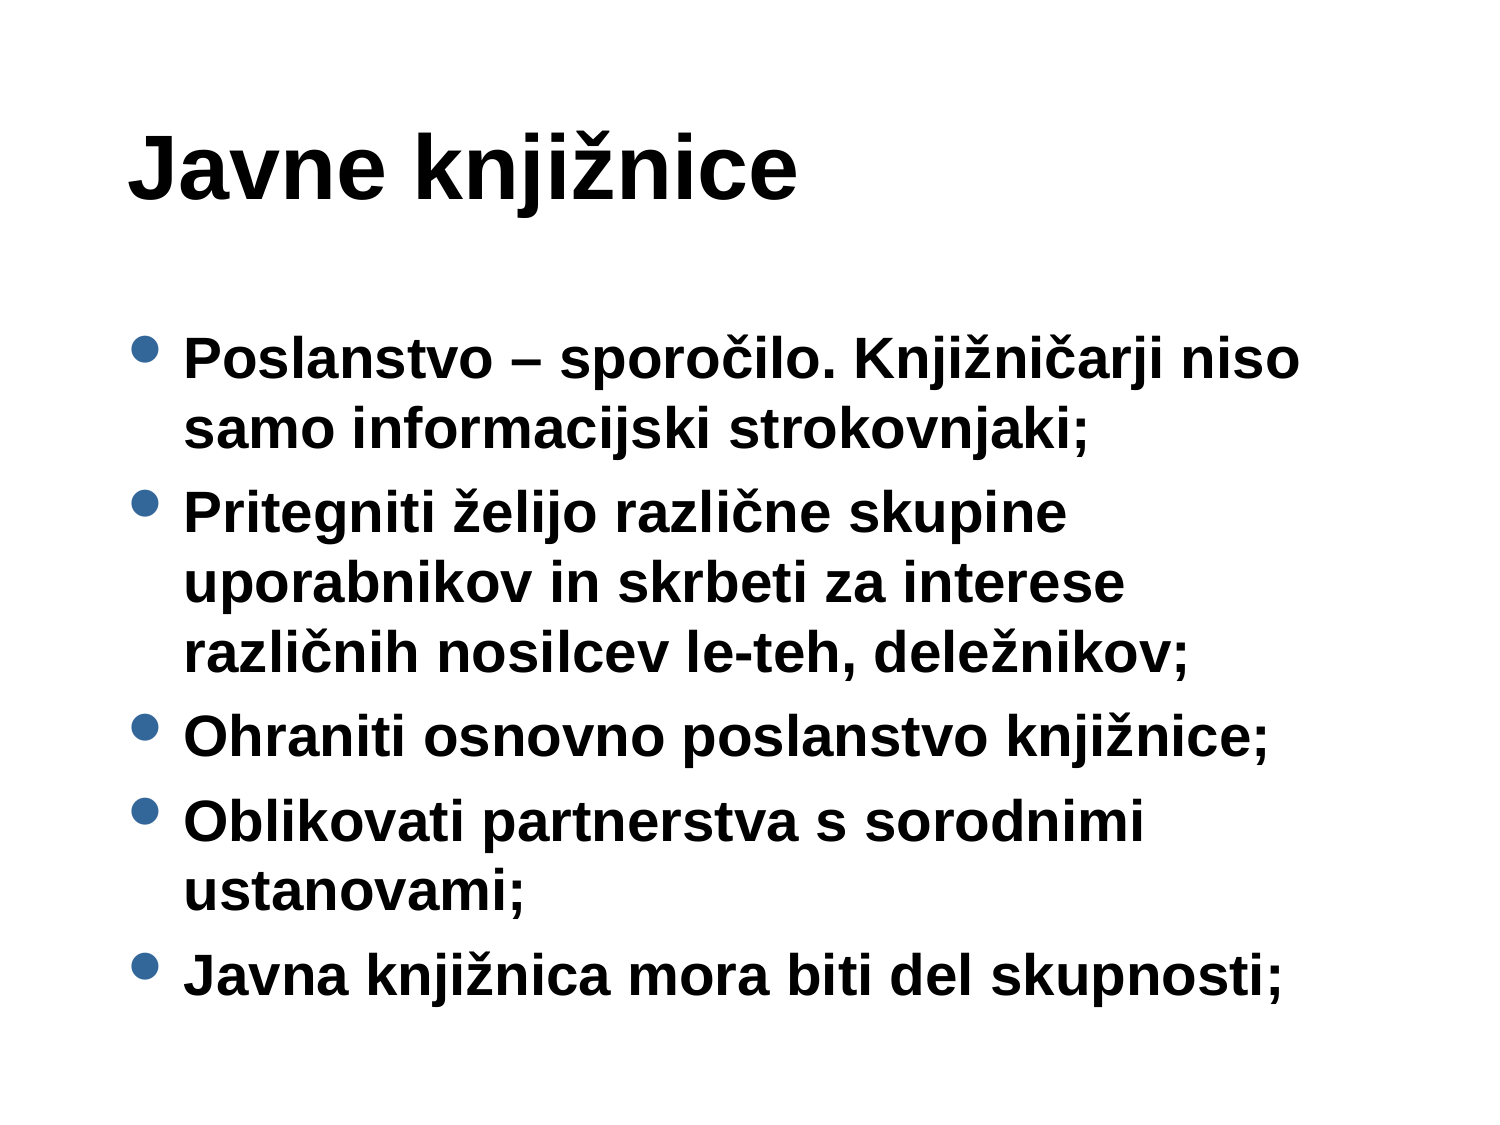

# Javne knjižnice
Poslanstvo – sporočilo. Knjižničarji niso samo informacijski strokovnjaki;
Pritegniti želijo različne skupine uporabnikov in skrbeti za interese različnih nosilcev le-teh, deležnikov;
Ohraniti osnovno poslanstvo knjižnice;
Oblikovati partnerstva s sorodnimi ustanovami;
Javna knjižnica mora biti del skupnosti;